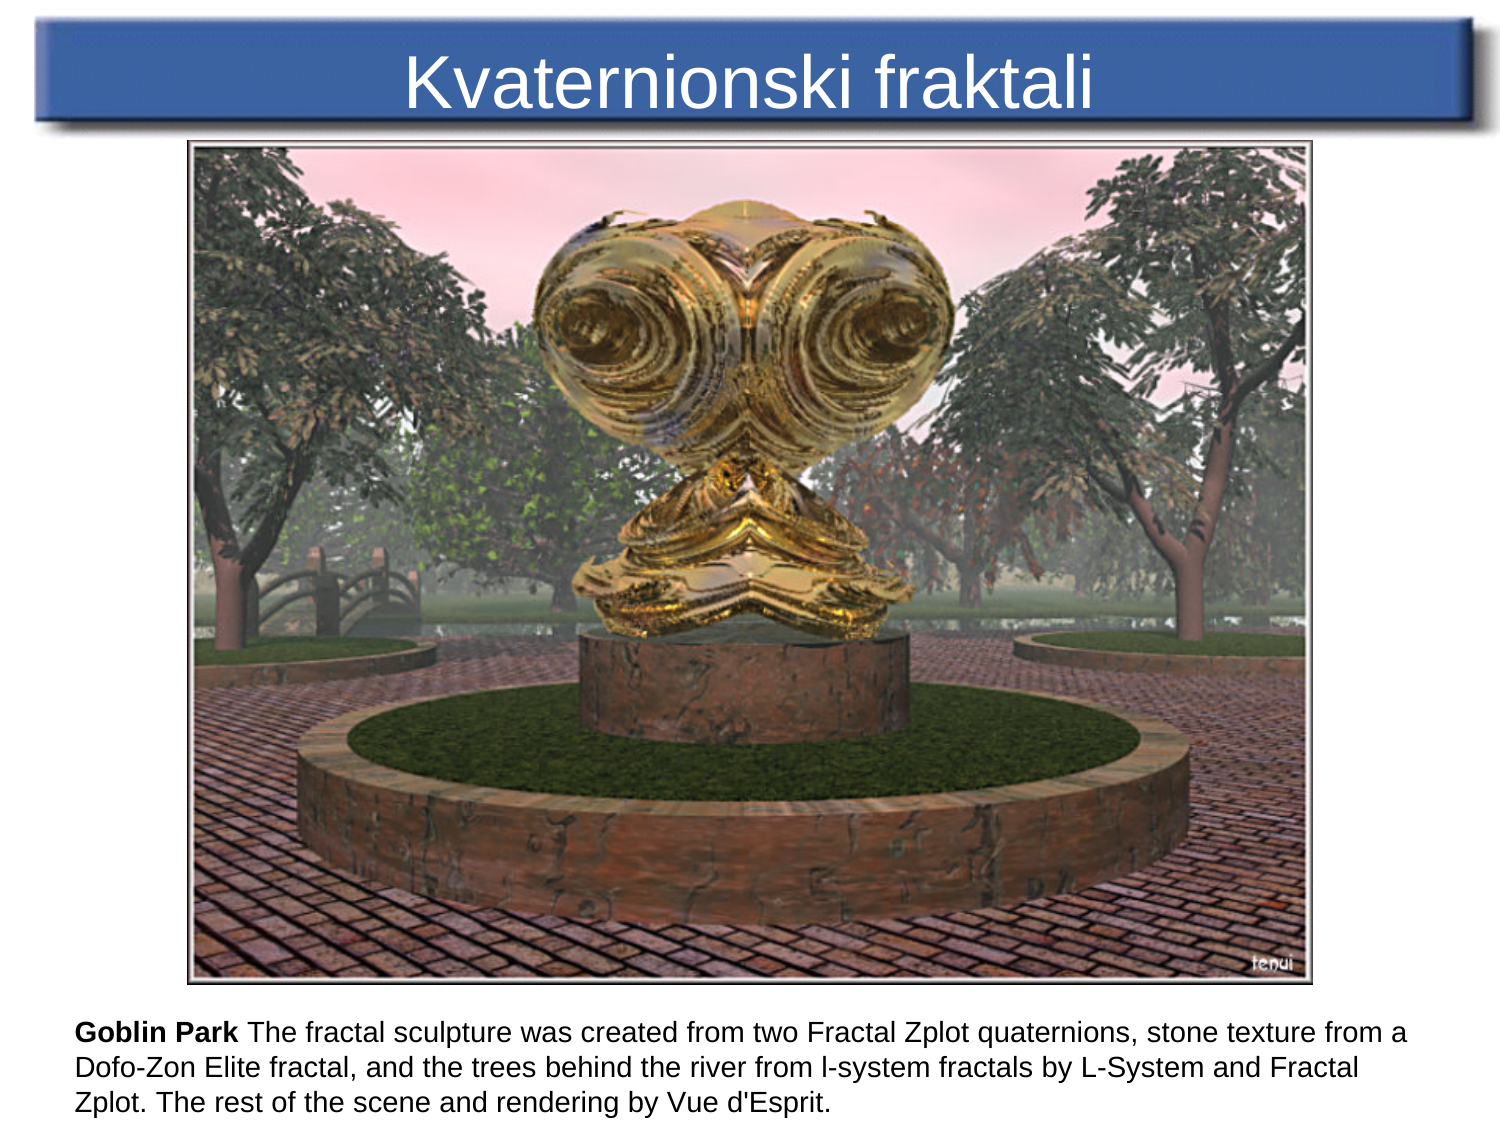

# Kvaternionski fraktali
Goblin Park The fractal sculpture was created from two Fractal Zplot quaternions, stone texture from a Dofo-Zon Elite fractal, and the trees behind the river from l-system fractals by L-System and Fractal Zplot. The rest of the scene and rendering by Vue d'Esprit.